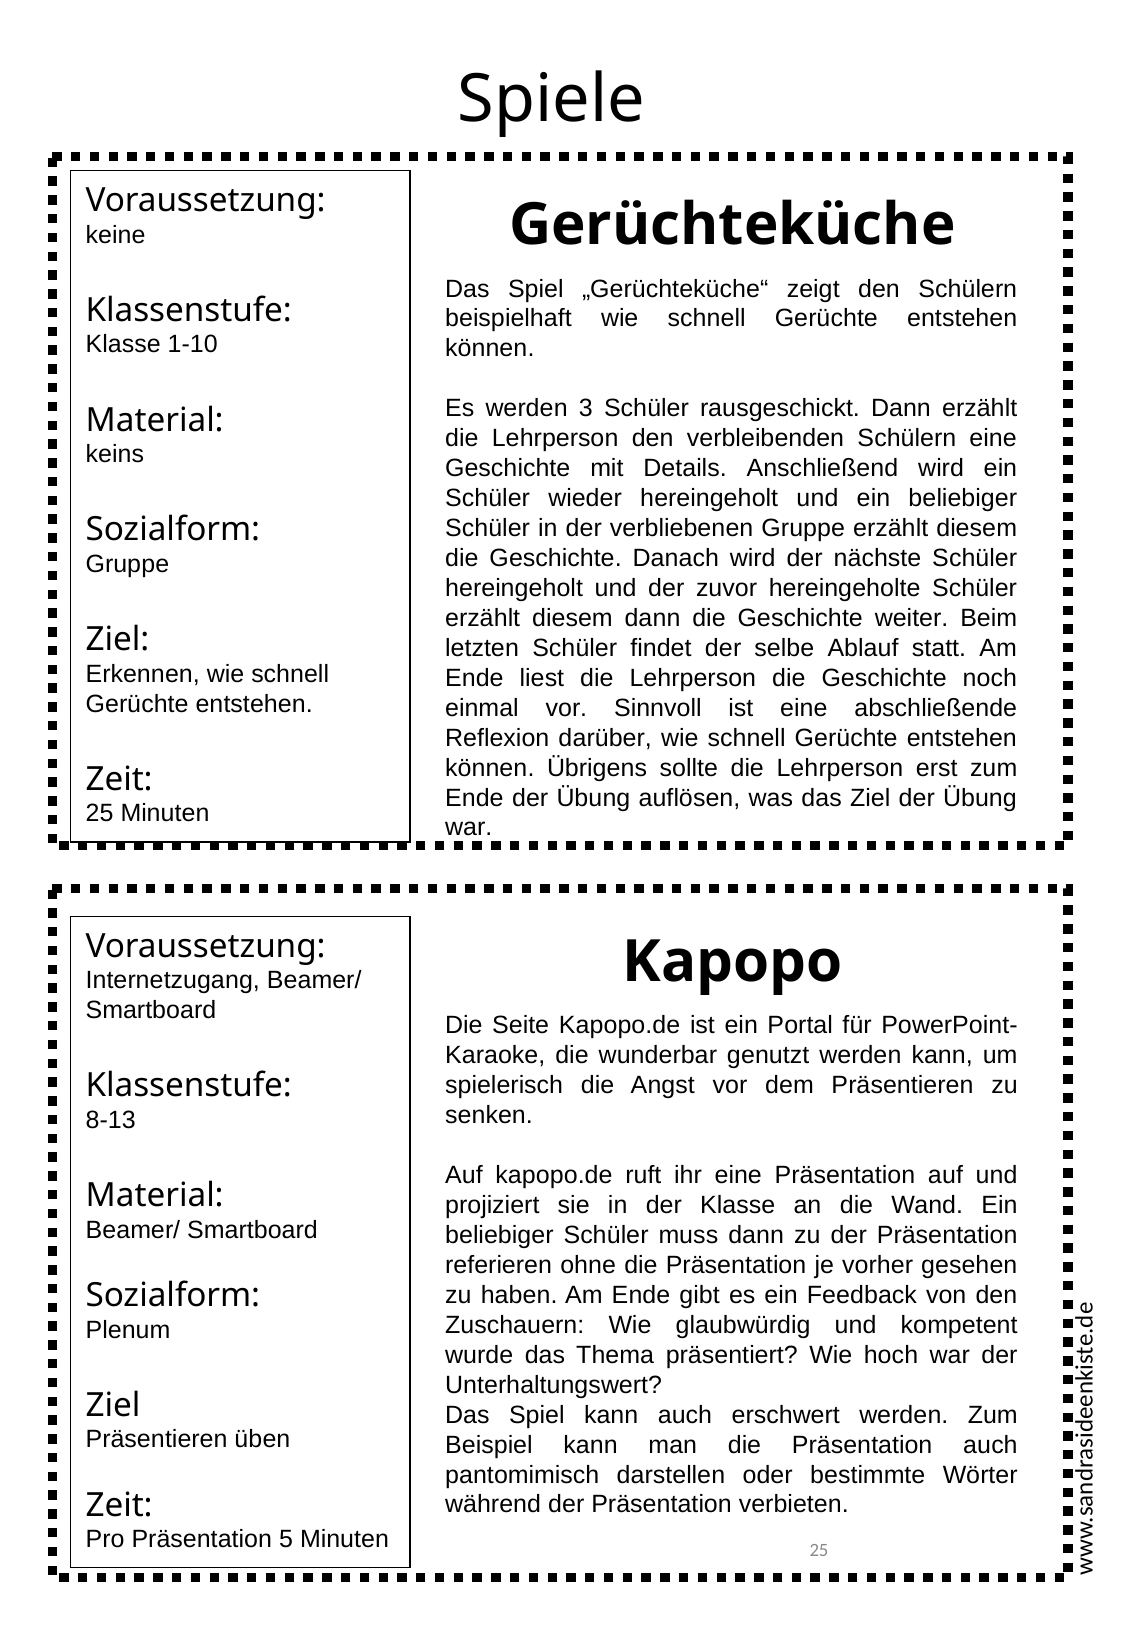

Spiele
Voraussetzung:
keine
Klassenstufe:
Klasse 1-10
Material:
keins
Sozialform:
Gruppe
Ziel:
Erkennen, wie schnell Gerüchte entstehen.
Zeit:
25 Minuten
Gerüchteküche
Das Spiel „Gerüchteküche“ zeigt den Schülern beispielhaft wie schnell Gerüchte entstehen können.
Es werden 3 Schüler rausgeschickt. Dann erzählt die Lehrperson den verbleibenden Schülern eine Geschichte mit Details. Anschließend wird ein Schüler wieder hereingeholt und ein beliebiger Schüler in der verbliebenen Gruppe erzählt diesem die Geschichte. Danach wird der nächste Schüler hereingeholt und der zuvor hereingeholte Schüler erzählt diesem dann die Geschichte weiter. Beim letzten Schüler findet der selbe Ablauf statt. Am Ende liest die Lehrperson die Geschichte noch einmal vor. Sinnvoll ist eine abschließende Reflexion darüber, wie schnell Gerüchte entstehen können. Übrigens sollte die Lehrperson erst zum Ende der Übung auflösen, was das Ziel der Übung war.
Kapopo
Voraussetzung:
Internetzugang, Beamer/ Smartboard
Klassenstufe:
8-13
Material:
Beamer/ Smartboard
Sozialform:
Plenum
Ziel
Präsentieren üben
Zeit:
Pro Präsentation 5 Minuten
Die Seite Kapopo.de ist ein Portal für PowerPoint-Karaoke, die wunderbar genutzt werden kann, um spielerisch die Angst vor dem Präsentieren zu senken.
Auf kapopo.de ruft ihr eine Präsentation auf und projiziert sie in der Klasse an die Wand. Ein beliebiger Schüler muss dann zu der Präsentation referieren ohne die Präsentation je vorher gesehen zu haben. Am Ende gibt es ein Feedback von den Zuschauern: Wie glaubwürdig und kompetent wurde das Thema präsentiert? Wie hoch war der Unterhaltungswert?
Das Spiel kann auch erschwert werden. Zum Beispiel kann man die Präsentation auch pantomimisch darstellen oder bestimmte Wörter während der Präsentation verbieten.
www.sandrasideenkiste.de